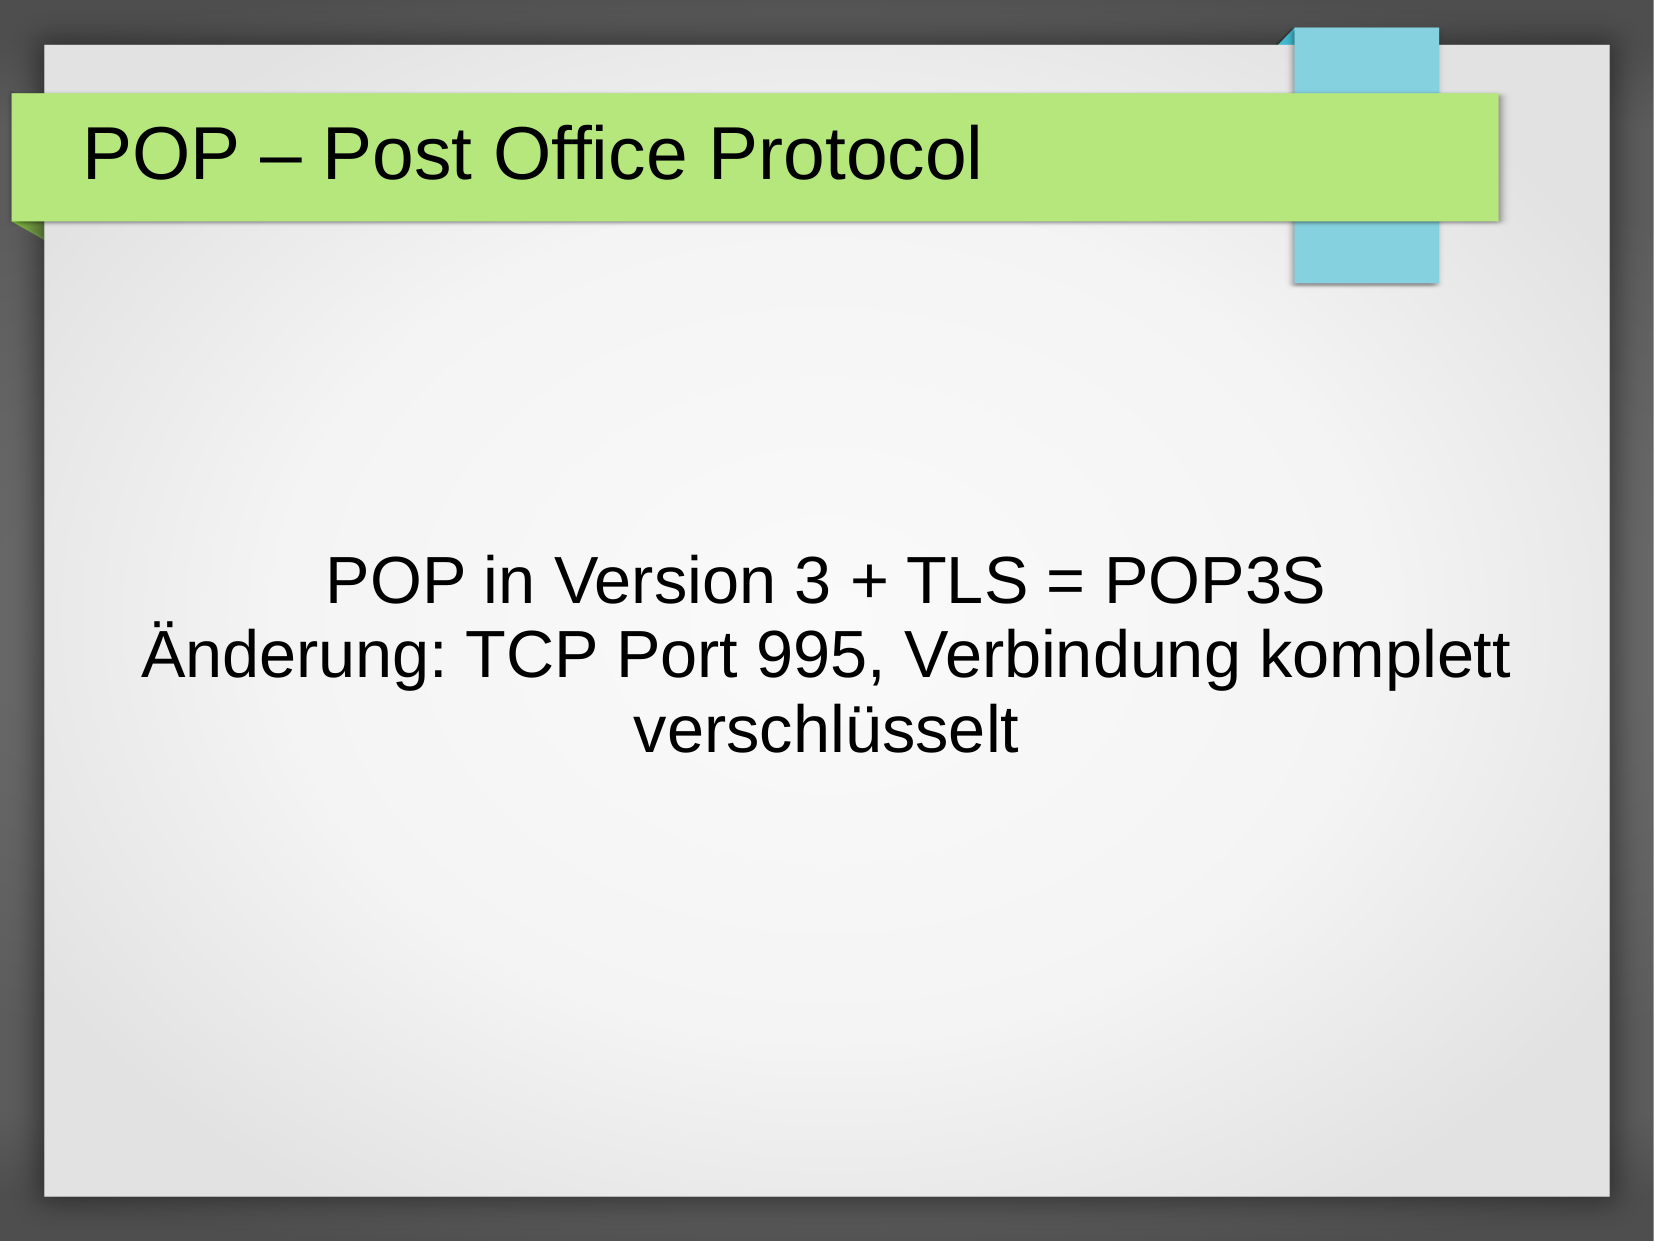

# POP – Post Office Protocol
POP in Version 3 + TLS = POP3S
Änderung: TCP Port 995, Verbindung komplett verschlüsselt